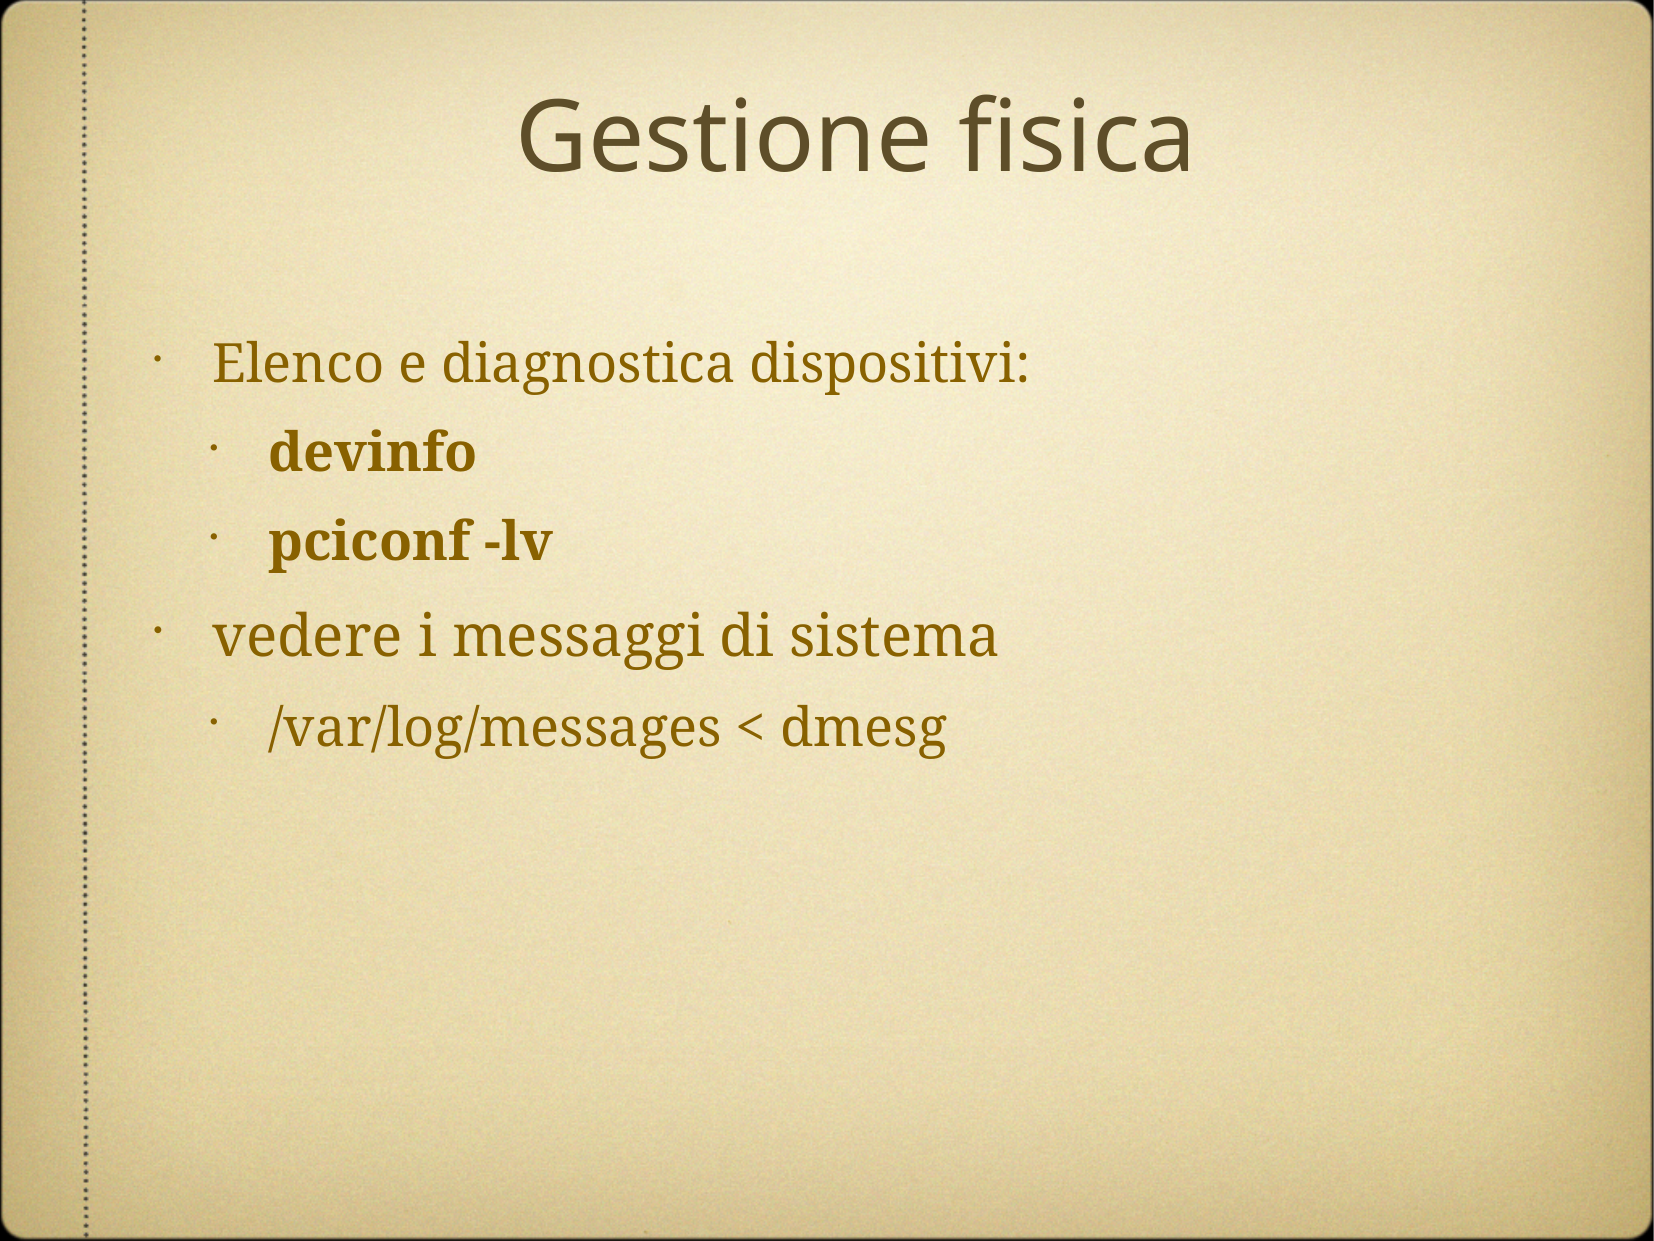

# Gestione fisica
Elenco e diagnostica dispositivi:
devinfo
pciconf -lv
vedere i messaggi di sistema
/var/log/messages < dmesg